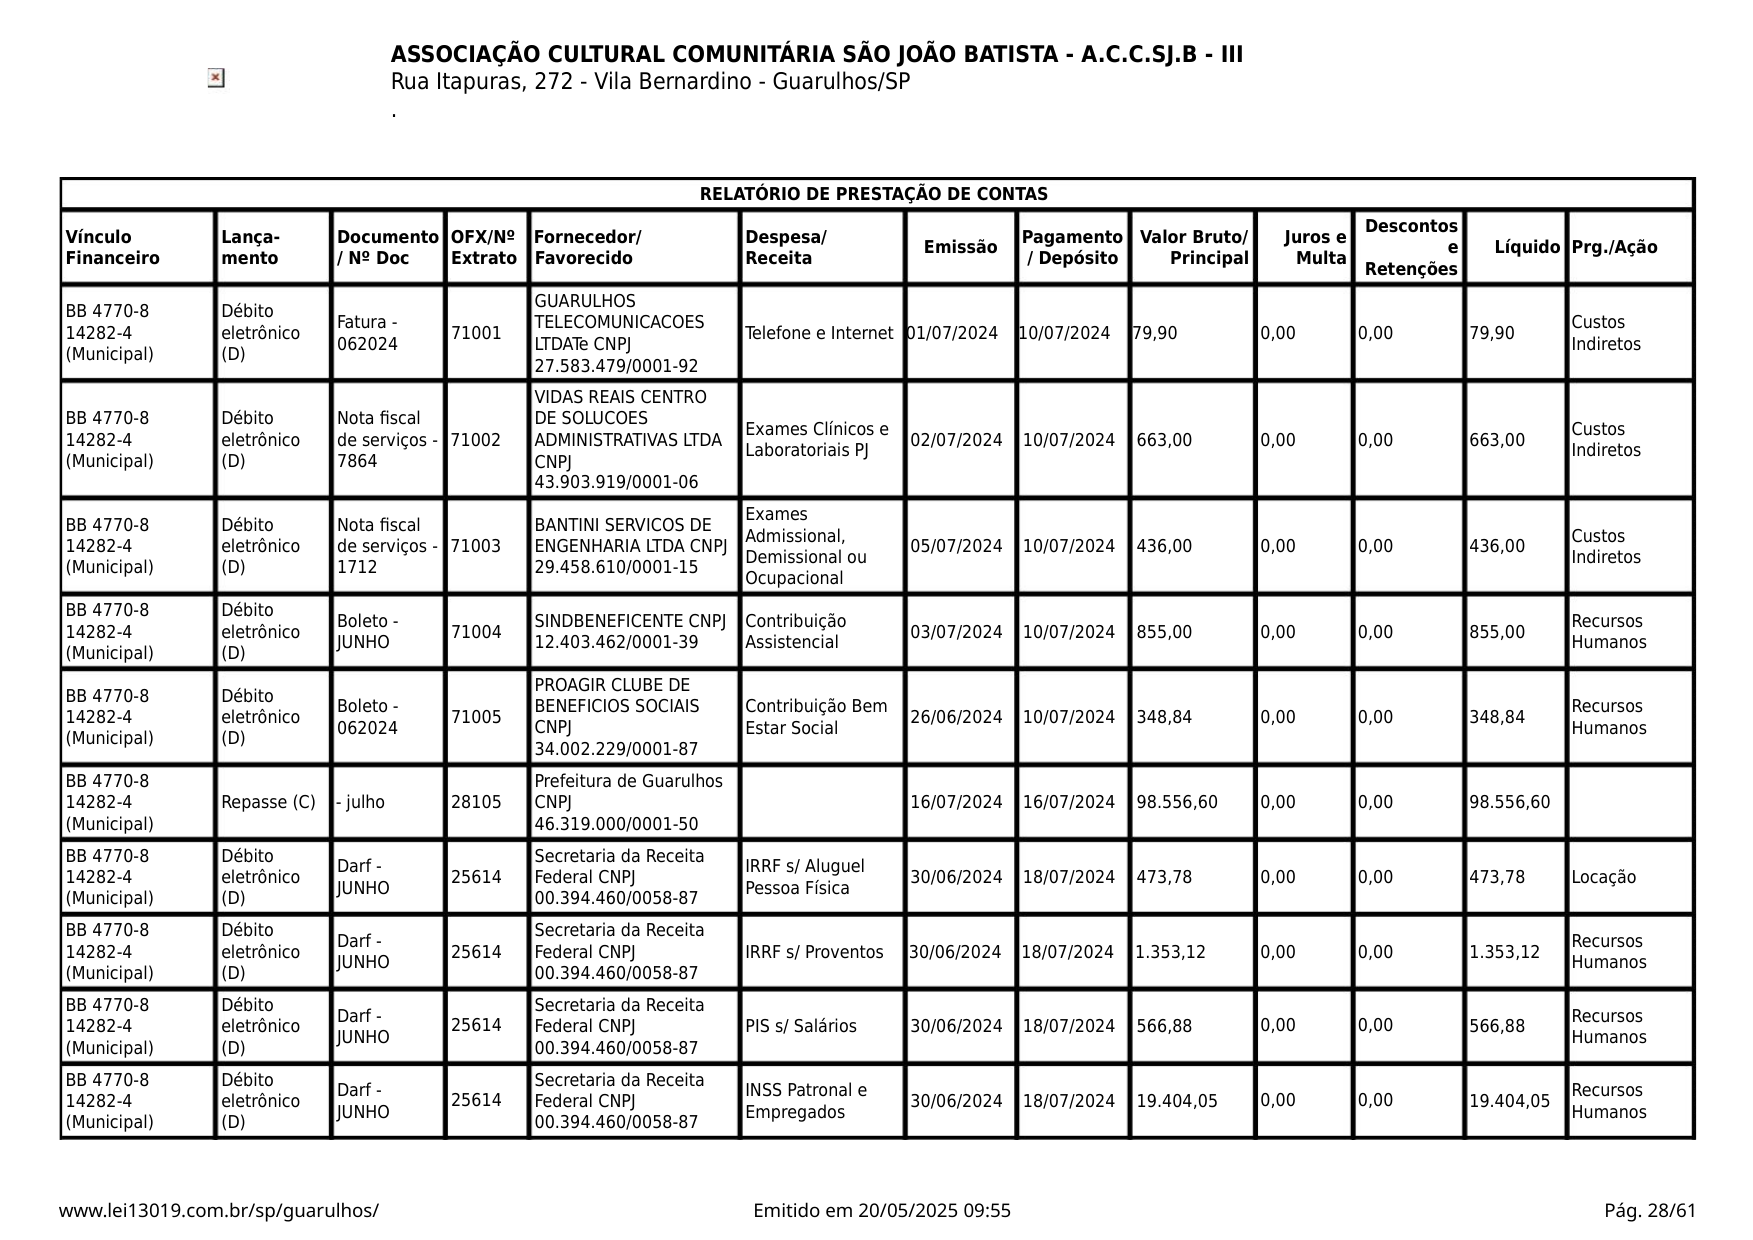

ASSOCIAÇÃO CULTURAL COMUNITÁRIA SÃO JOÃO BATISTA - A.C.C.SJ.B - III
Rua Itapuras, 272 - Vila Bernardino - Guarulhos/SP
.
RELATÓRIO DE PRESTAÇÃO DE CONTAS
Descontos
e
Retenções
Vínculo
Financeiro
Lança-
mento
Documento OFX/Nº Fornecedor/
Despesa/
Receita
Pagamento Valor Bruto/
/ Depósito Principal
Juros e
Multa
Emissão
Líquido Prg./Ação
/ Nº Doc
Extrato Favorecido
GUARULHOS
TELECOMUNICACOES
LTDATe CNPJ
27.583.479/0001-92
BB 4770-8
14282-4
(Municipal)
Débito
eletrônico
(D)
Fatura -
062024
Custos
Indiretos
71001
Telefone e Internet 01/07/2024 10/07/2024 79,90
0,00
0,00
0,00
79,90
VIDAS REAIS CENTRO
DE SOLUCOES
ADMINISTRATIVAS LTDA
CNPJ
BB 4770-8
14282-4
(Municipal)
Débito
eletrônico
(D)
Nota ﬁscal
de serviços - 71002
7864
Exames Clínicos e
Custos
Indiretos
02/07/2024 10/07/2024 663,00
0,00
663,00
Laboratoriais PJ
43.903.919/0001-06
Exames
BB 4770-8
14282-4
(Municipal)
Débito
eletrônico
(D)
Nota ﬁscal
de serviços - 71003
1712
BANTINI SERVICOS DE
ENGENHARIA LTDA CNPJ
29.458.610/0001-15
Admissional,
Demissional ou
Ocupacional
Custos
Indiretos
05/07/2024 10/07/2024 436,00
03/07/2024 10/07/2024 855,00
26/06/2024 10/07/2024 348,84
0,00
0,00
0,00
0,00
0,00
0,00
436,00
855,00
348,84
BB 4770-8
14282-4
(Municipal)
Débito
eletrônico
(D)
Boleto -
JUNHO
SINDBENEFICENTE CNPJ Contribuição
Recursos
Humanos
71004
71005
12.403.462/0001-39
Assistencial
PROAGIR CLUBE DE
BENEFICIOS SOCIAIS
CNPJ
BB 4770-8
14282-4
(Municipal)
Débito
eletrônico
(D)
Boleto -
062024
Contribuição Bem
Estar Social
Recursos
Humanos
34.002.229/0001-87
BB 4770-8
14282-4
(Municipal)
Prefeitura de Guarulhos
CNPJ
46.319.000/0001-50
Repasse (C) - julho
Débito
28105
25614
25614
25614
25614
16/07/2024 16/07/2024 98.556,60
30/06/2024 18/07/2024 473,78
0,00
0,00
0,00
0,00
0,00
0,00
0,00
0,00
0,00
0,00
98.556,60
473,78
BB 4770-8
14282-4
(Municipal)
Secretaria da Receita
Federal CNPJ
00.394.460/0058-87
Darf -
IRRF s/ Aluguel
Pessoa Física
eletrônico
(D)
Locação
JUNHO
BB 4770-8
14282-4
(Municipal)
Débito
eletrônico
(D)
Secretaria da Receita
Federal CNPJ
00.394.460/0058-87
Darf -
JUNHO
Recursos
Humanos
IRRF s/ Proventos 30/06/2024 18/07/2024 1.353,12
1.353,12
566,88
BB 4770-8
14282-4
(Municipal)
Débito
eletrônico
(D)
Secretaria da Receita
Federal CNPJ
00.394.460/0058-87
Darf -
JUNHO
Recursos
Humanos
PIS s/ Salários
30/06/2024 18/07/2024 566,88
30/06/2024 18/07/2024 19.404,05
BB 4770-8
14282-4
(Municipal)
Débito
eletrônico
(D)
Secretaria da Receita
Federal CNPJ
00.394.460/0058-87
Darf -
JUNHO
INSS Patronal e
Empregados
Recursos
Humanos
19.404,05
www.lei13019.com.br/sp/guarulhos/
Emitido em 20/05/2025 09:55
Pág. 28/61